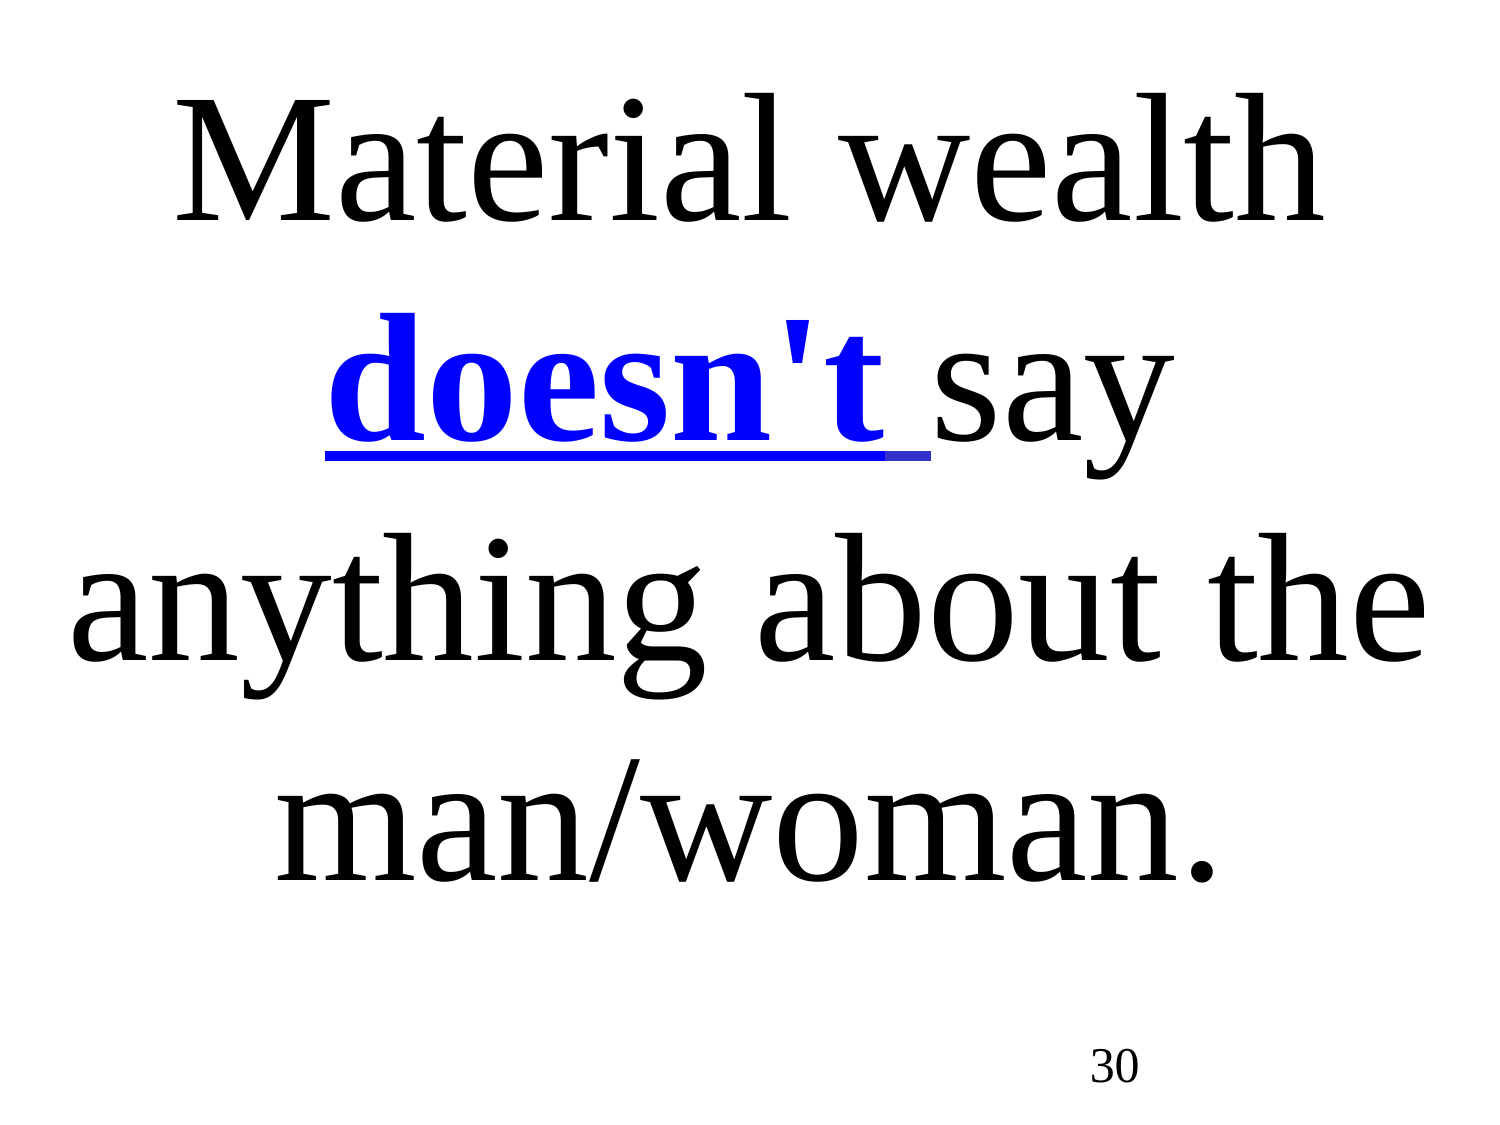

Material wealth doesn't say anything about the man/woman.
30